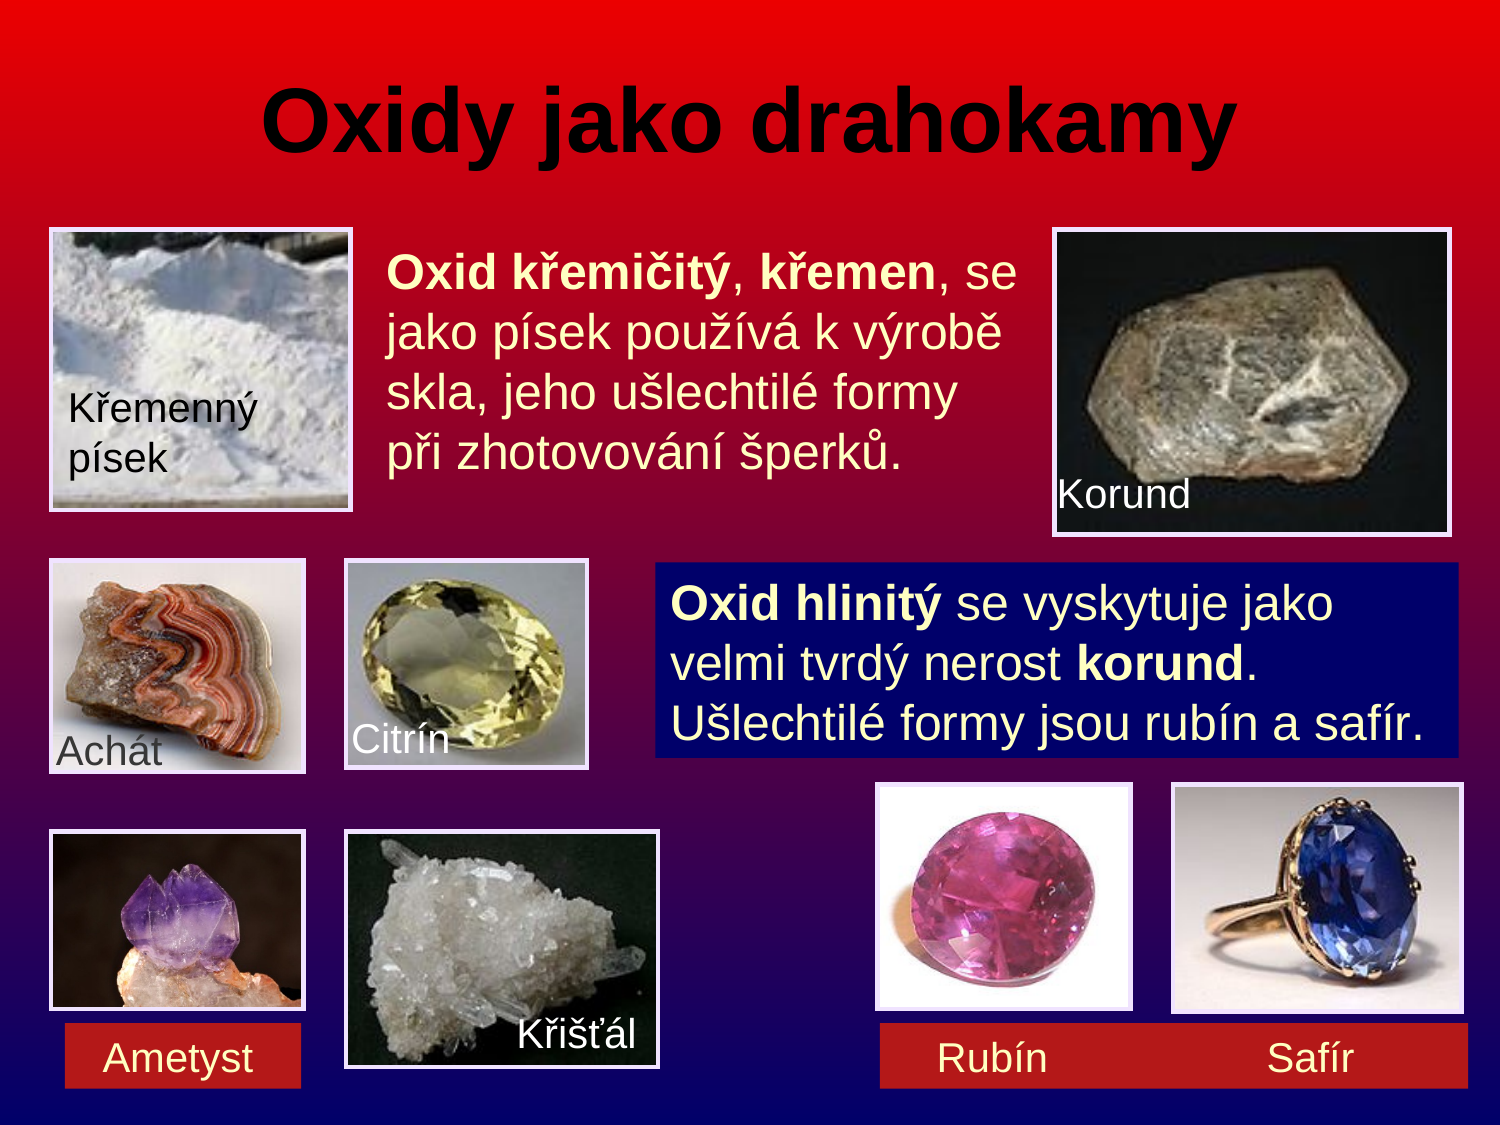

# Oxidy jako drahokamy
Oxid křemičitý, křemen, se jako písek používá k výrobě skla, jeho ušlechtilé formy
při zhotovování šperků.
Křemenný písek
Korund
Oxid hlinitý se vyskytuje jako velmi tvrdý nerost korund. Ušlechtilé formy jsou rubín a safír.
Citrín
Achát
Křišťál
 Ametyst
 Rubín Safír